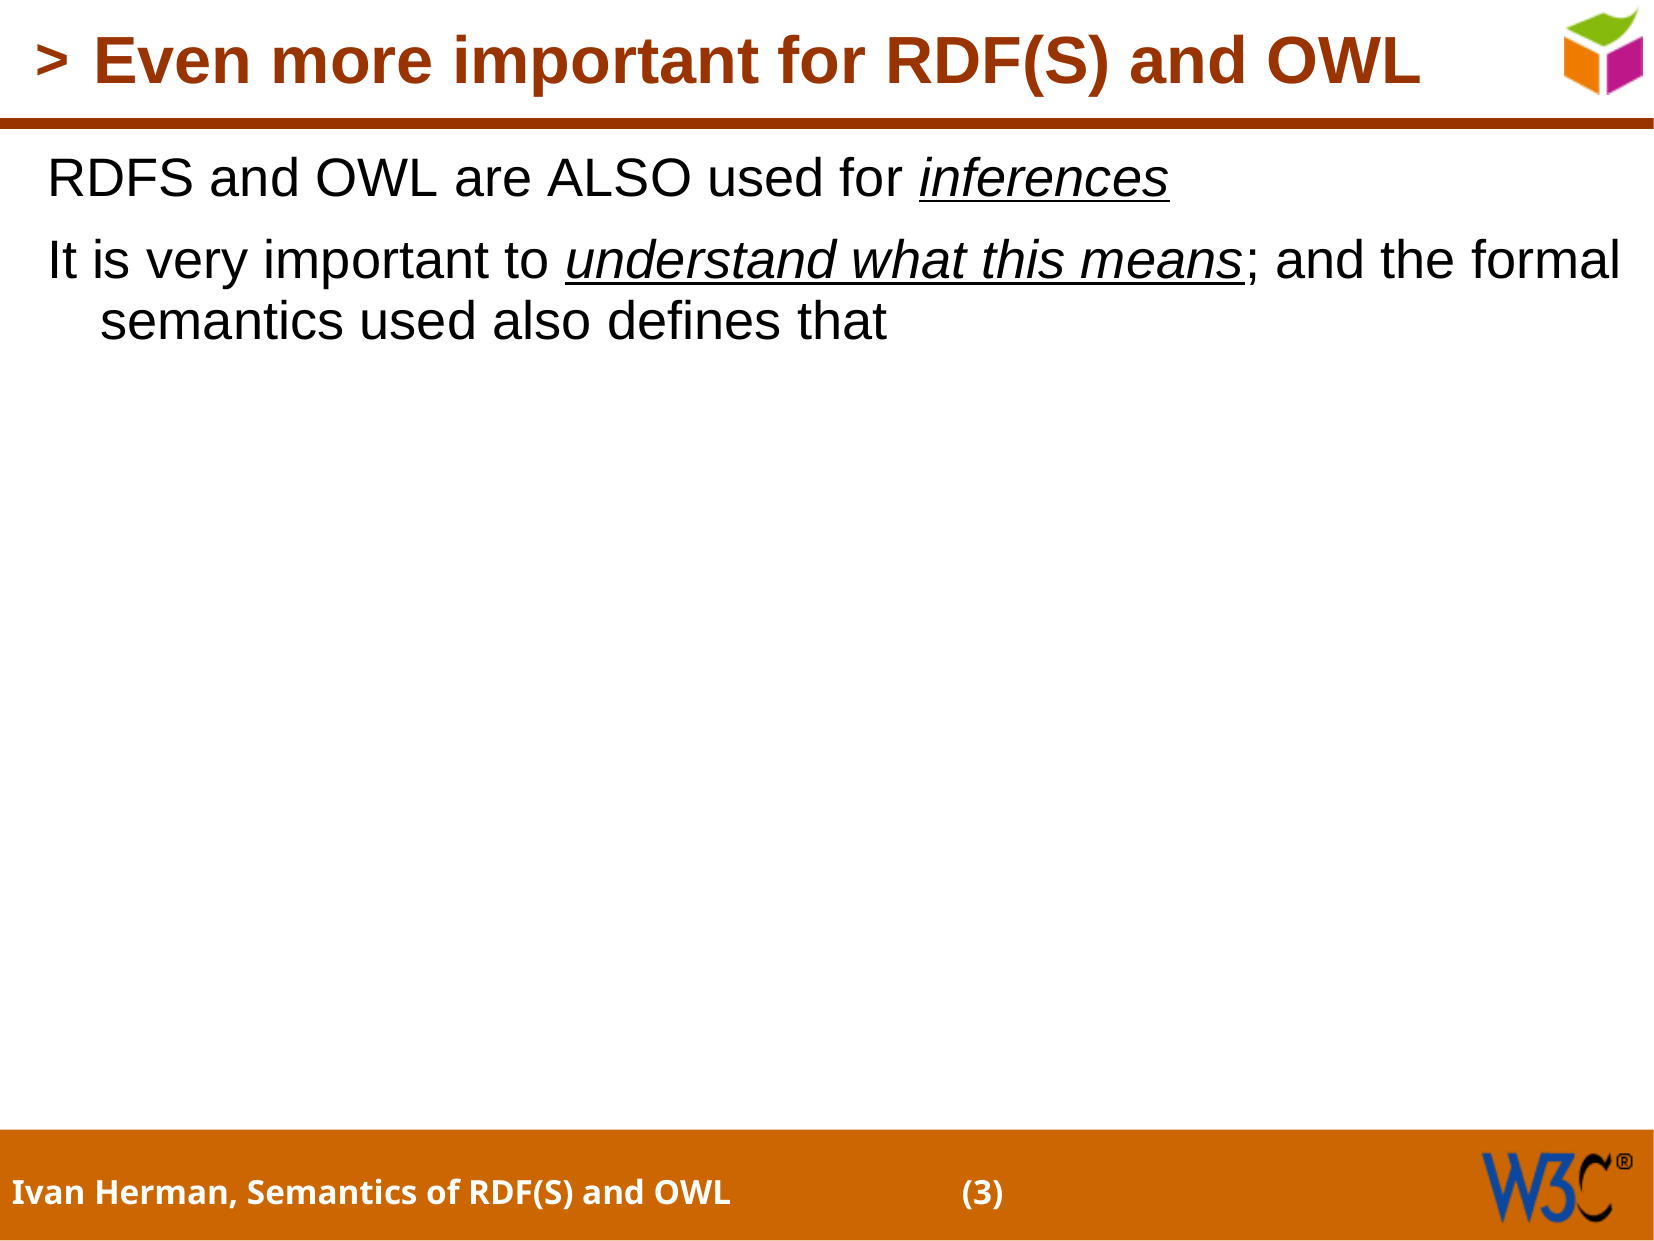

# Even more important for RDF(S) and OWL
RDFS and OWL are ALSO used for inferences
It is very important to understand what this means; and the formal semantics used also defines that